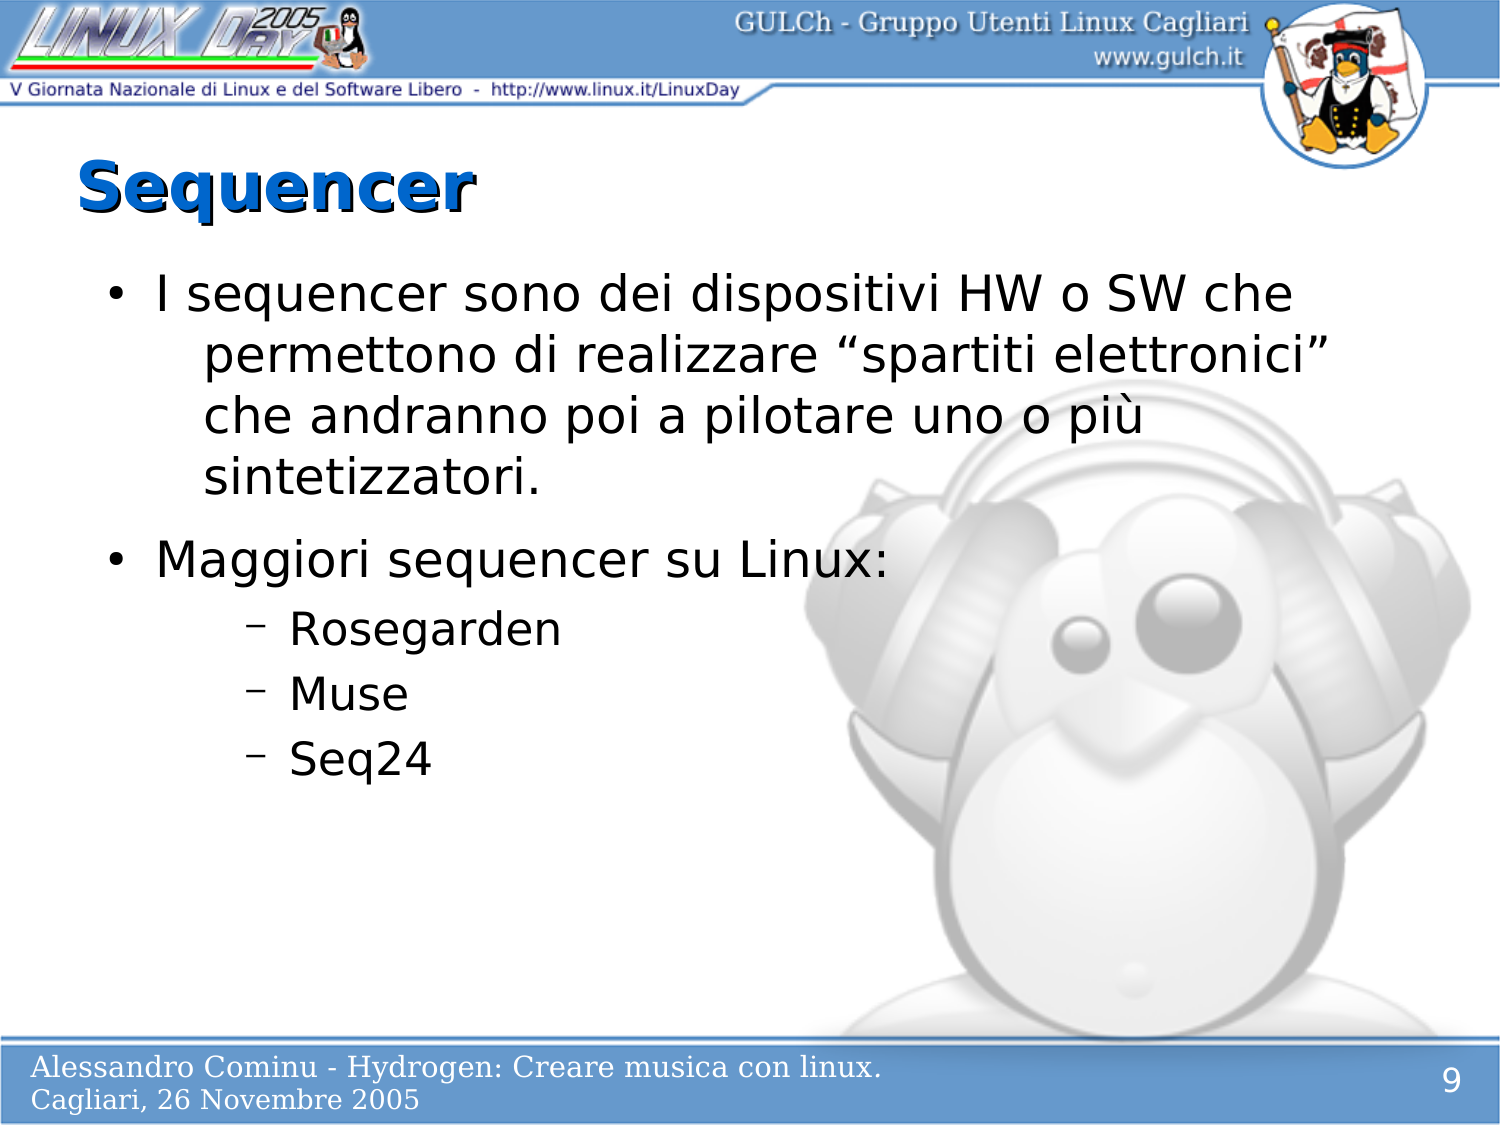

# Sequencer
I sequencer sono dei dispositivi HW o SW che permettono di realizzare “spartiti elettronici” che andranno poi a pilotare uno o più sintetizzatori.
Maggiori sequencer su Linux:
Rosegarden
Muse
Seq24